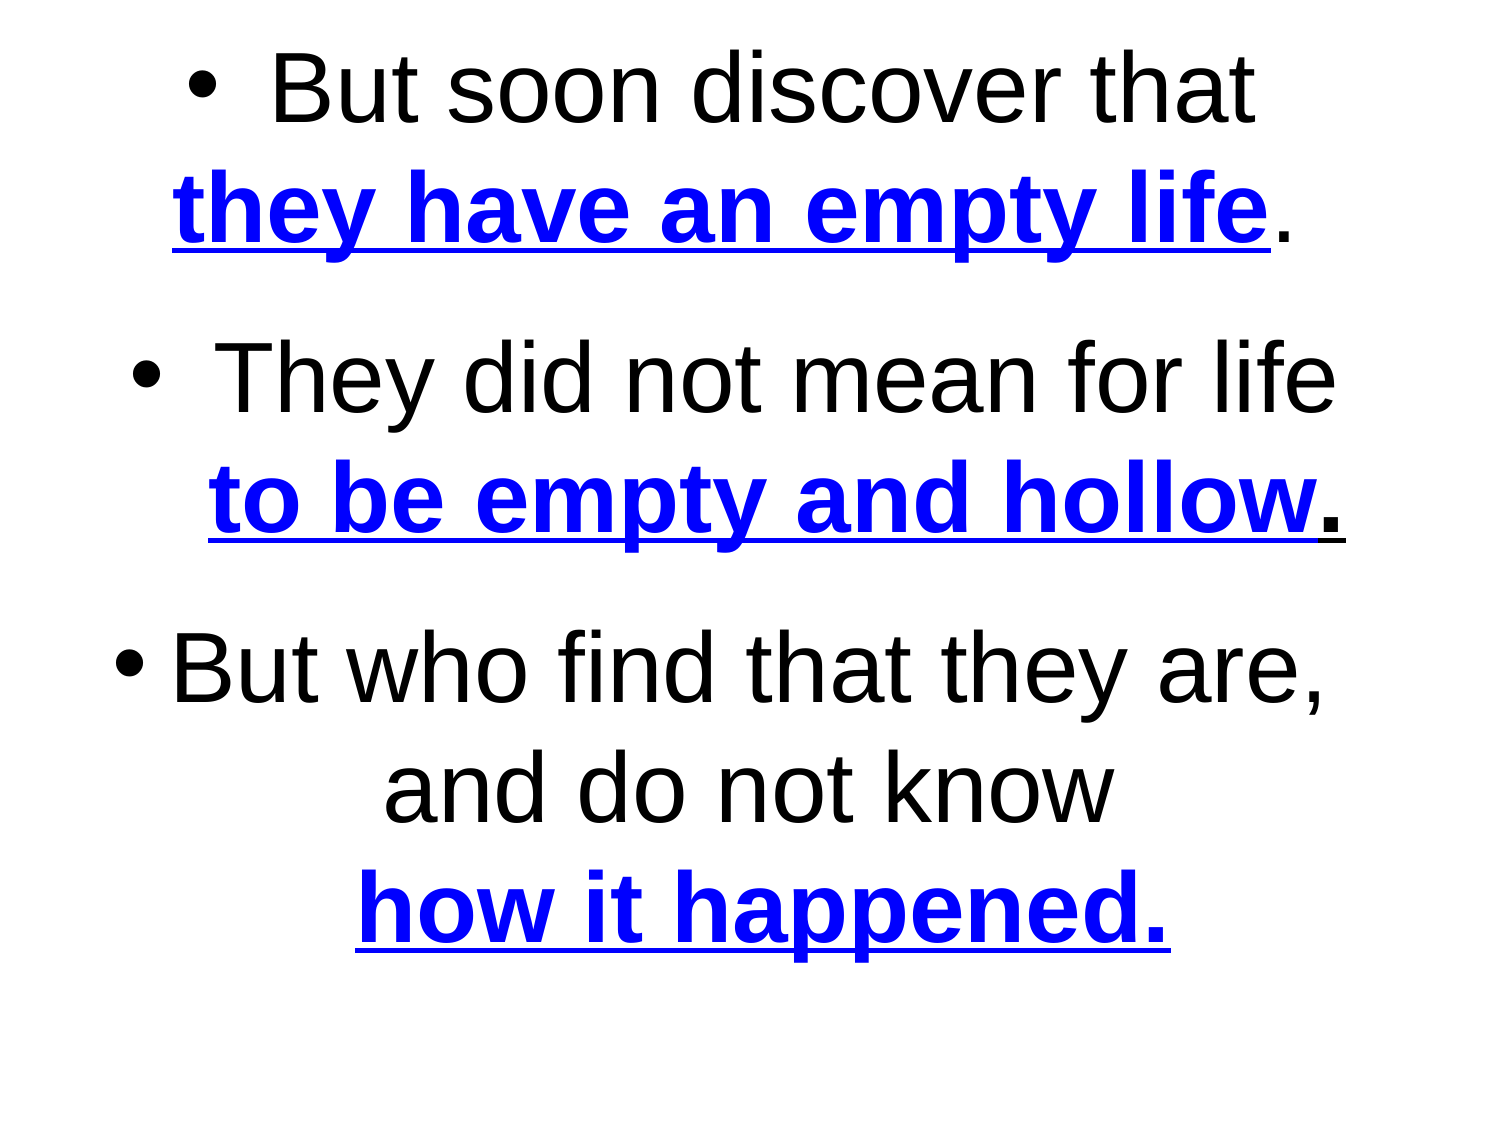

# But soon discover that they have an empty life.
 They did not mean for life
 to be empty and hollow.
But who find that they are,
and do not know
how it happened.